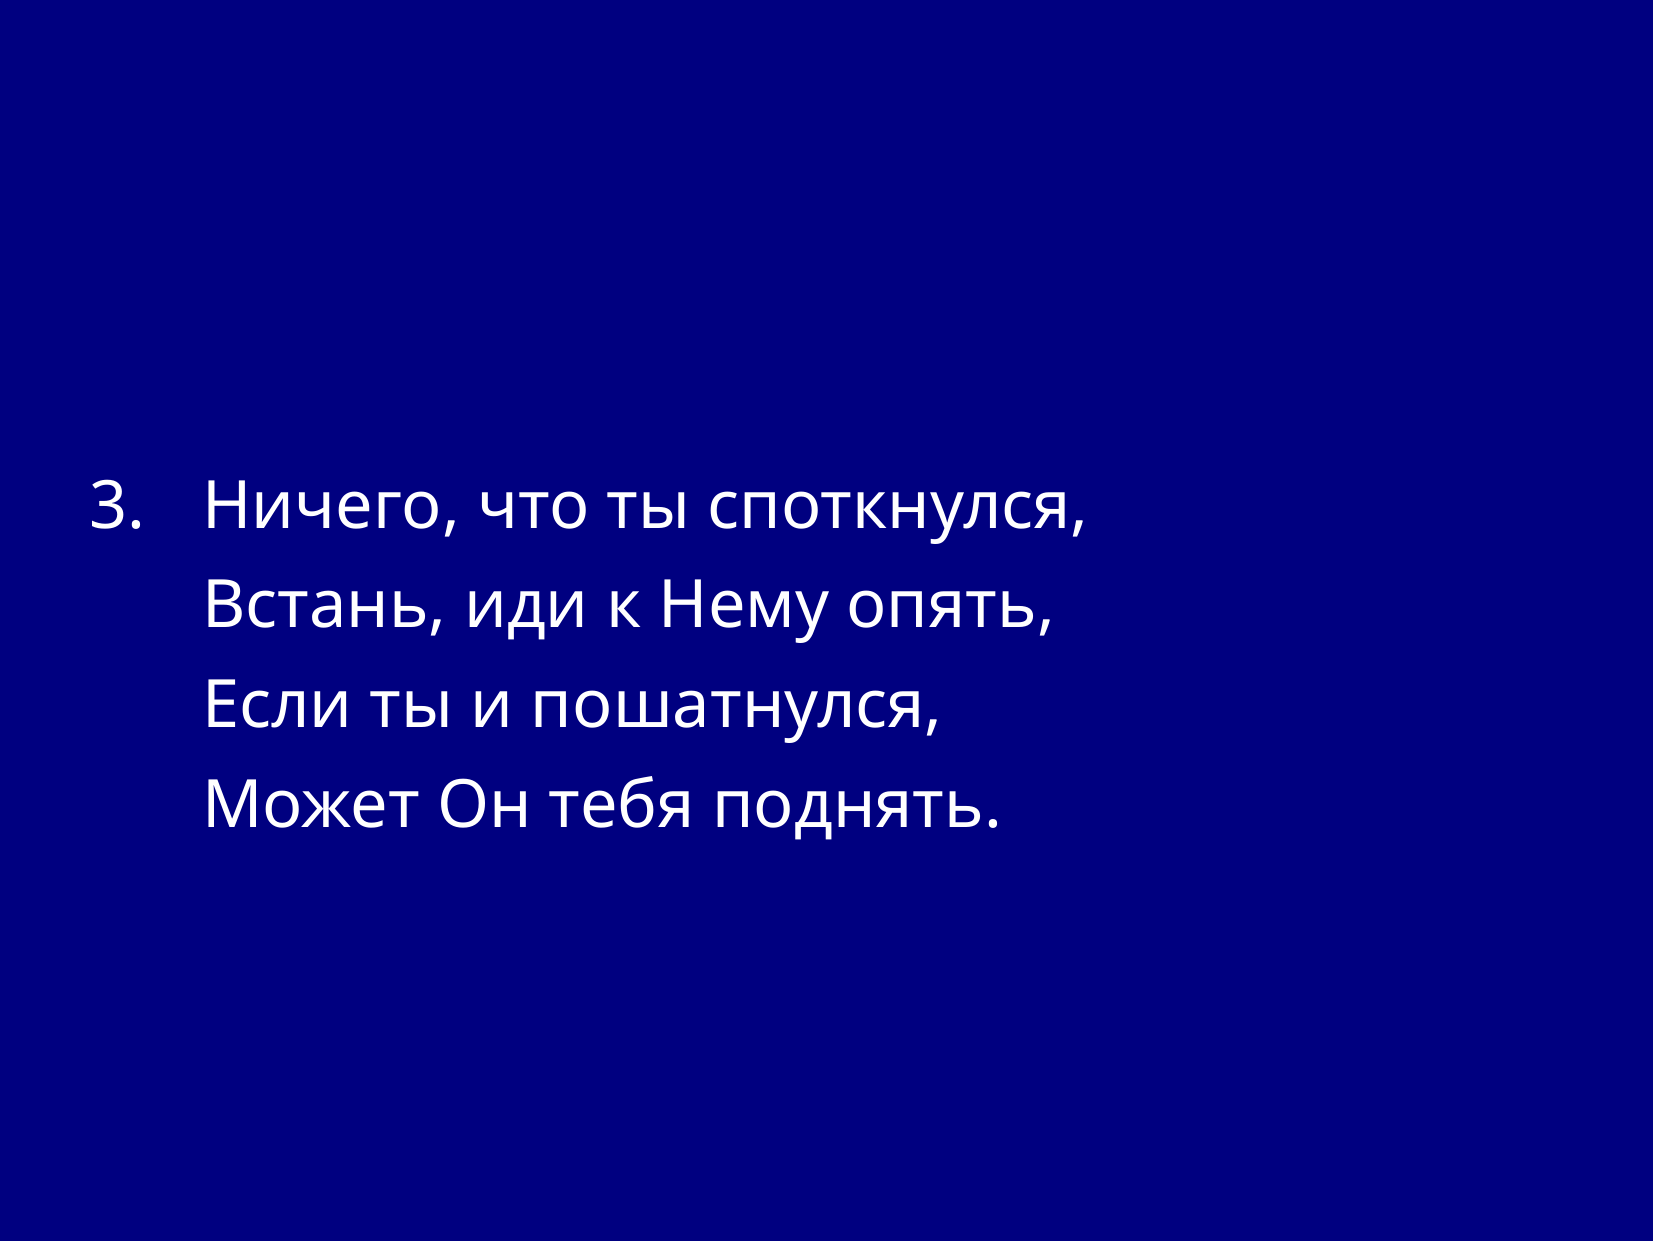

3.	Ничего, что ты споткнулся,
	Встань, иди к Нему опять,
	Если ты и пошатнулся,
	Может Он тебя поднять.